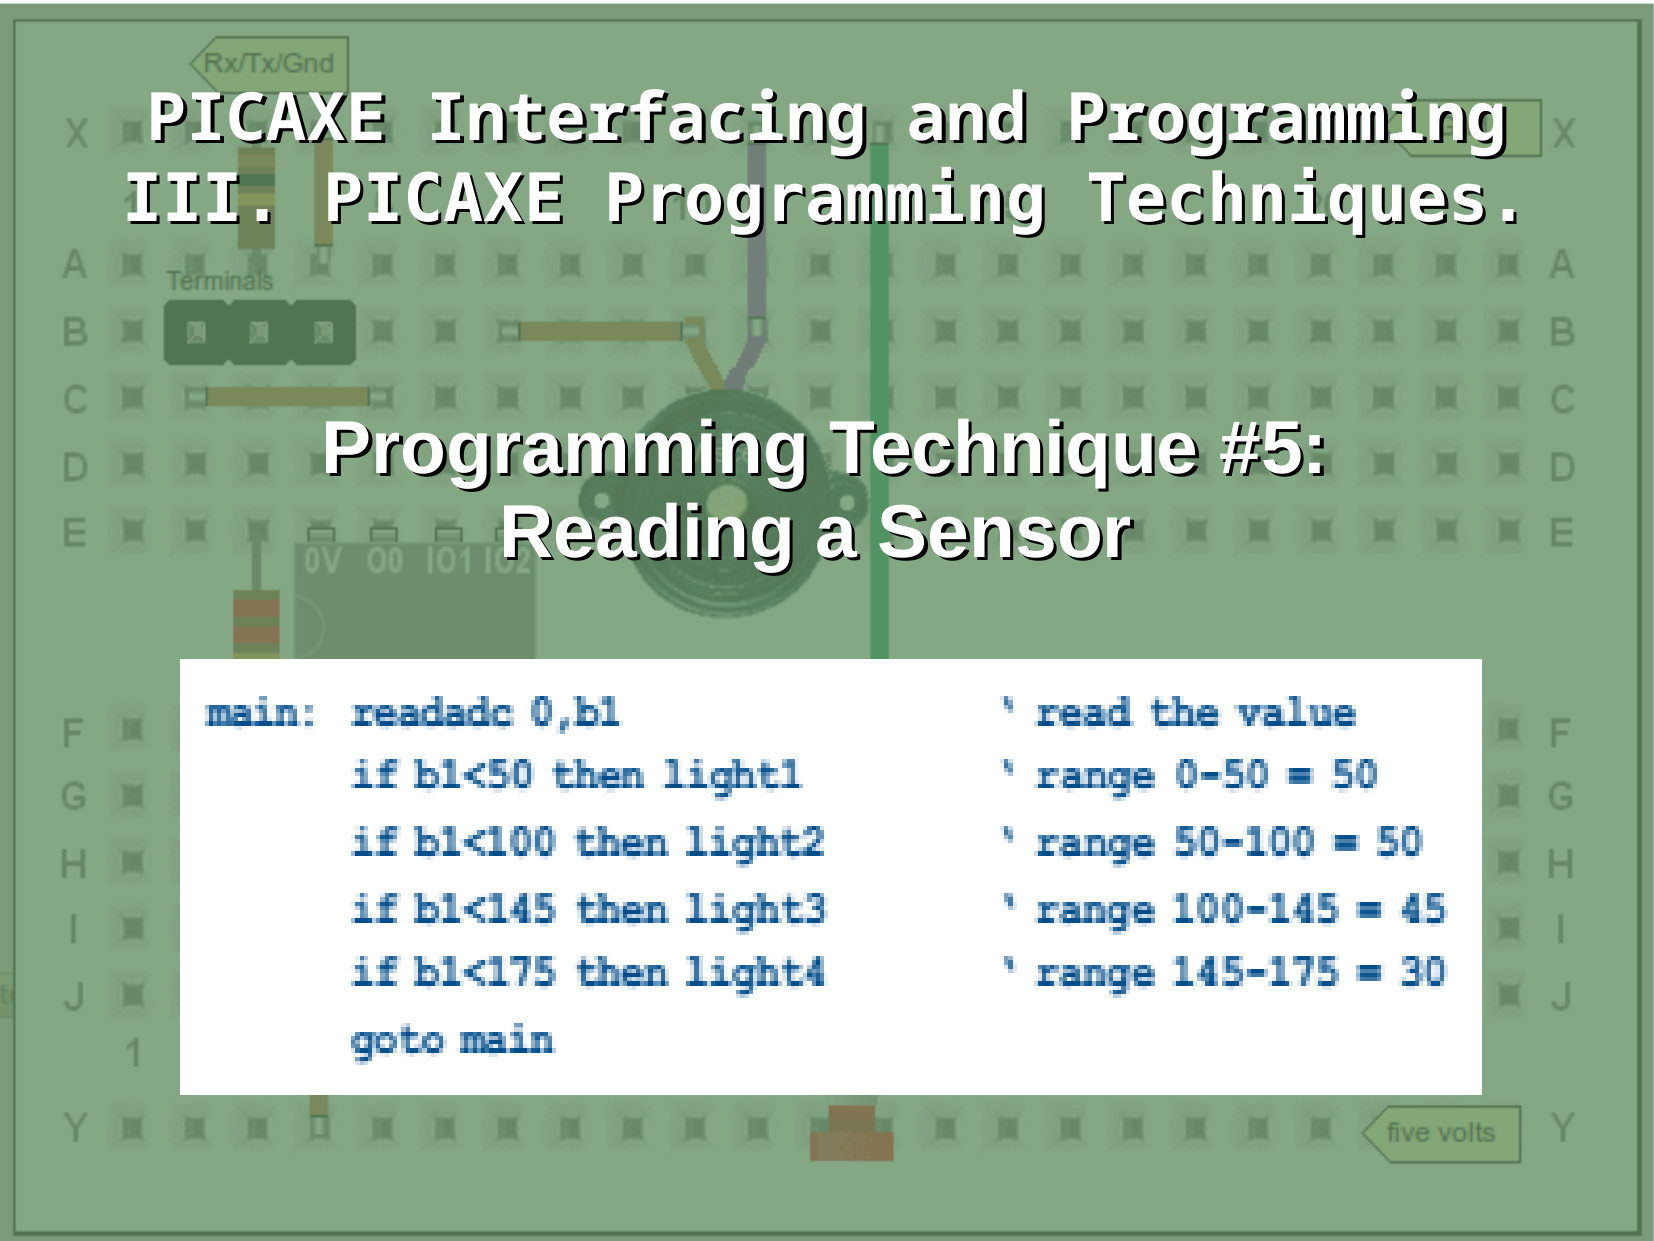

# PICAXE Interfacing and Programming III. PICAXE Programming Techniques.
 Programming Technique #5:
Reading a Sensor